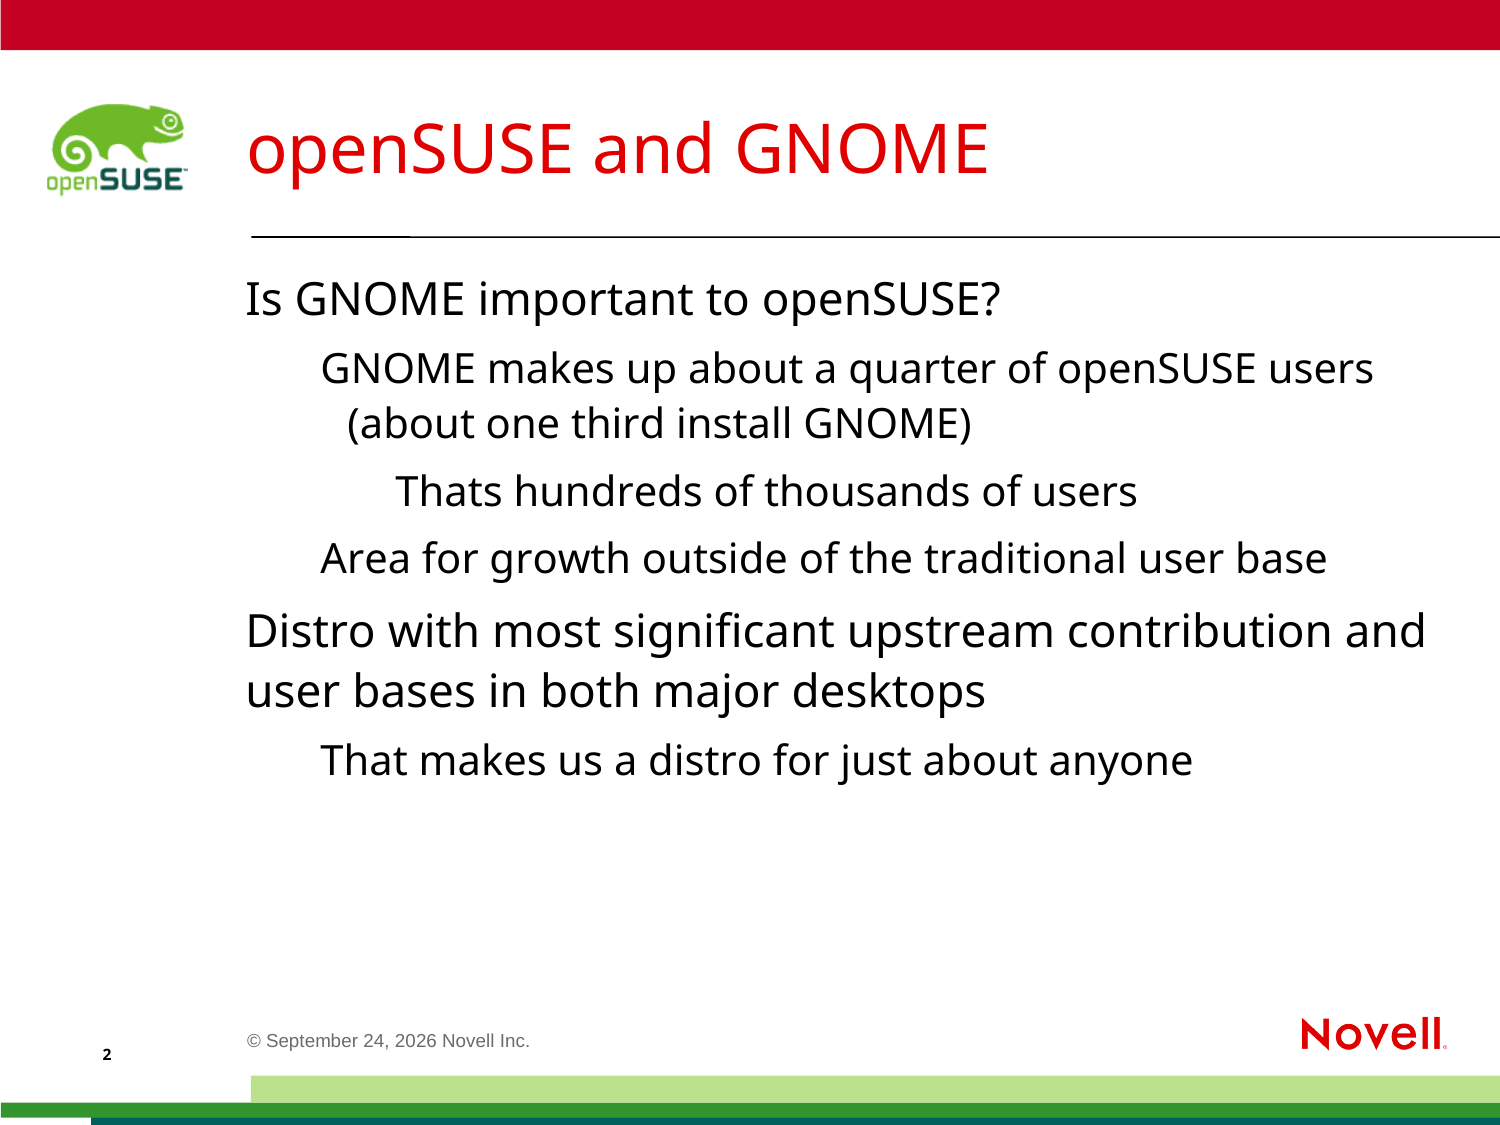

# openSUSE and GNOME
Is GNOME important to openSUSE?
GNOME makes up about a quarter of openSUSE users (about one third install GNOME)
Thats hundreds of thousands of users
Area for growth outside of the traditional user base
Distro with most significant upstream contribution and user bases in both major desktops
That makes us a distro for just about anyone